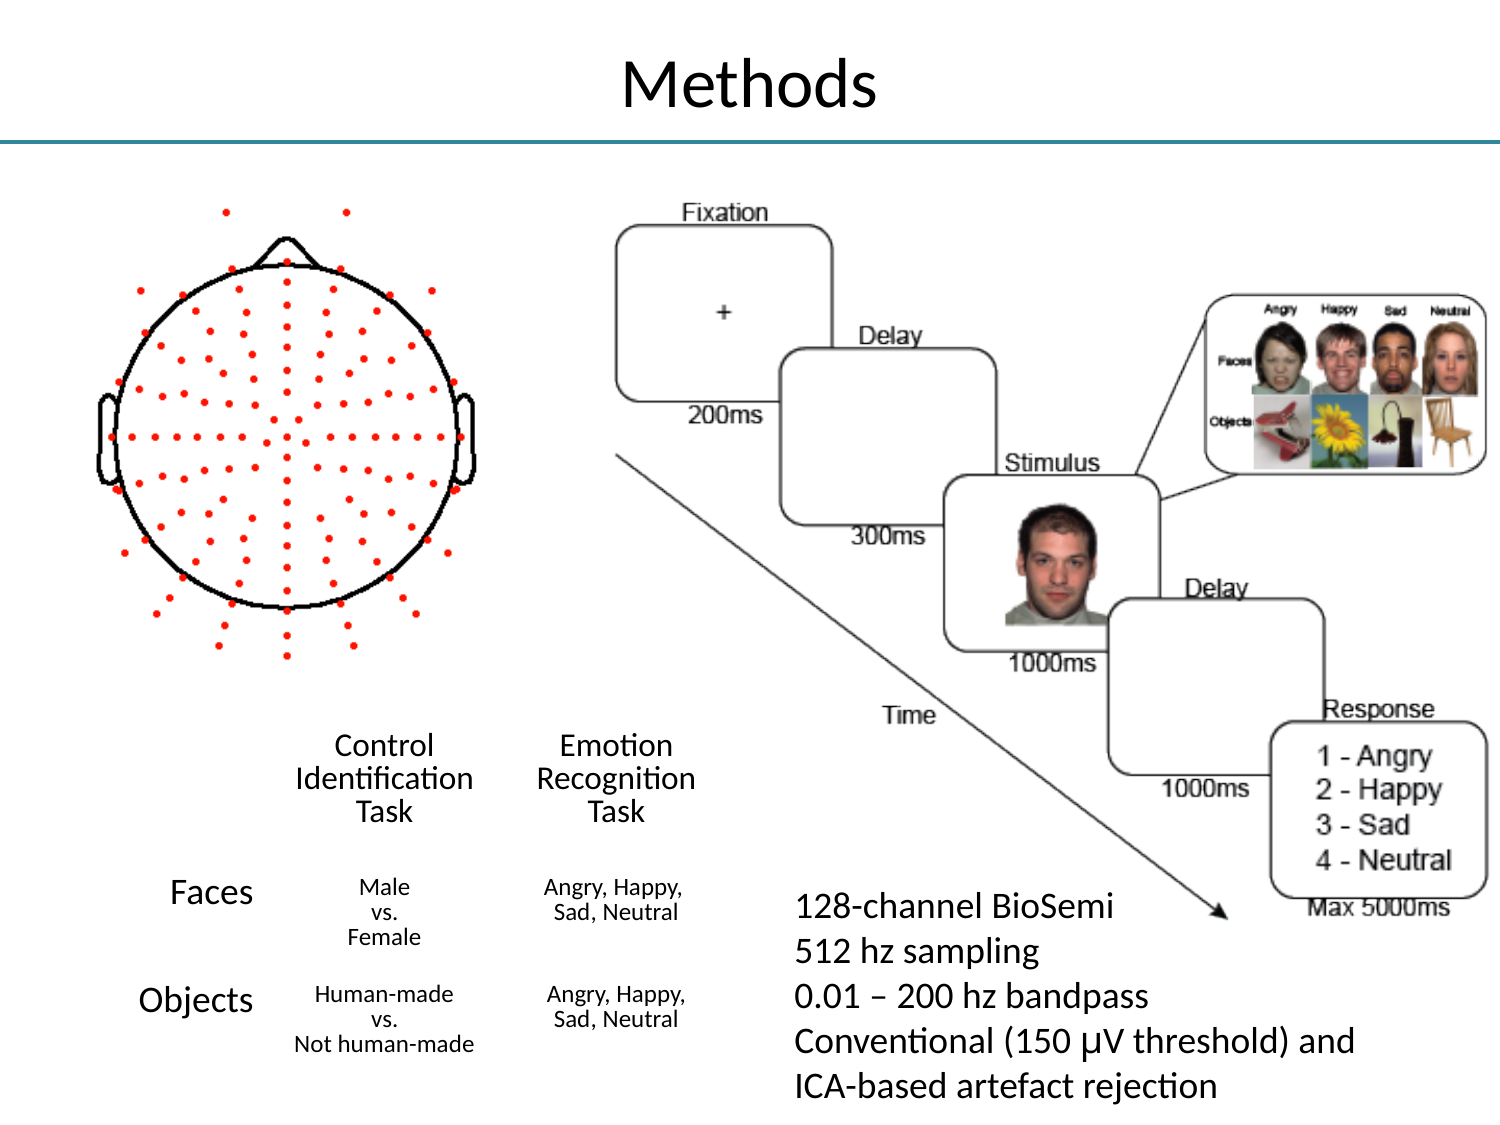

# Methods
| | Control Identification Task | Emotion Recognition Task |
| --- | --- | --- |
| Faces | Male vs. Female | Angry, Happy, Sad, Neutral |
| Objects | Human-made vs. Not human-made | Angry, Happy, Sad, Neutral |
128-channel BioSemi
512 hz sampling
0.01 – 200 hz bandpass
Conventional (150 μV threshold) and ICA-based artefact rejection